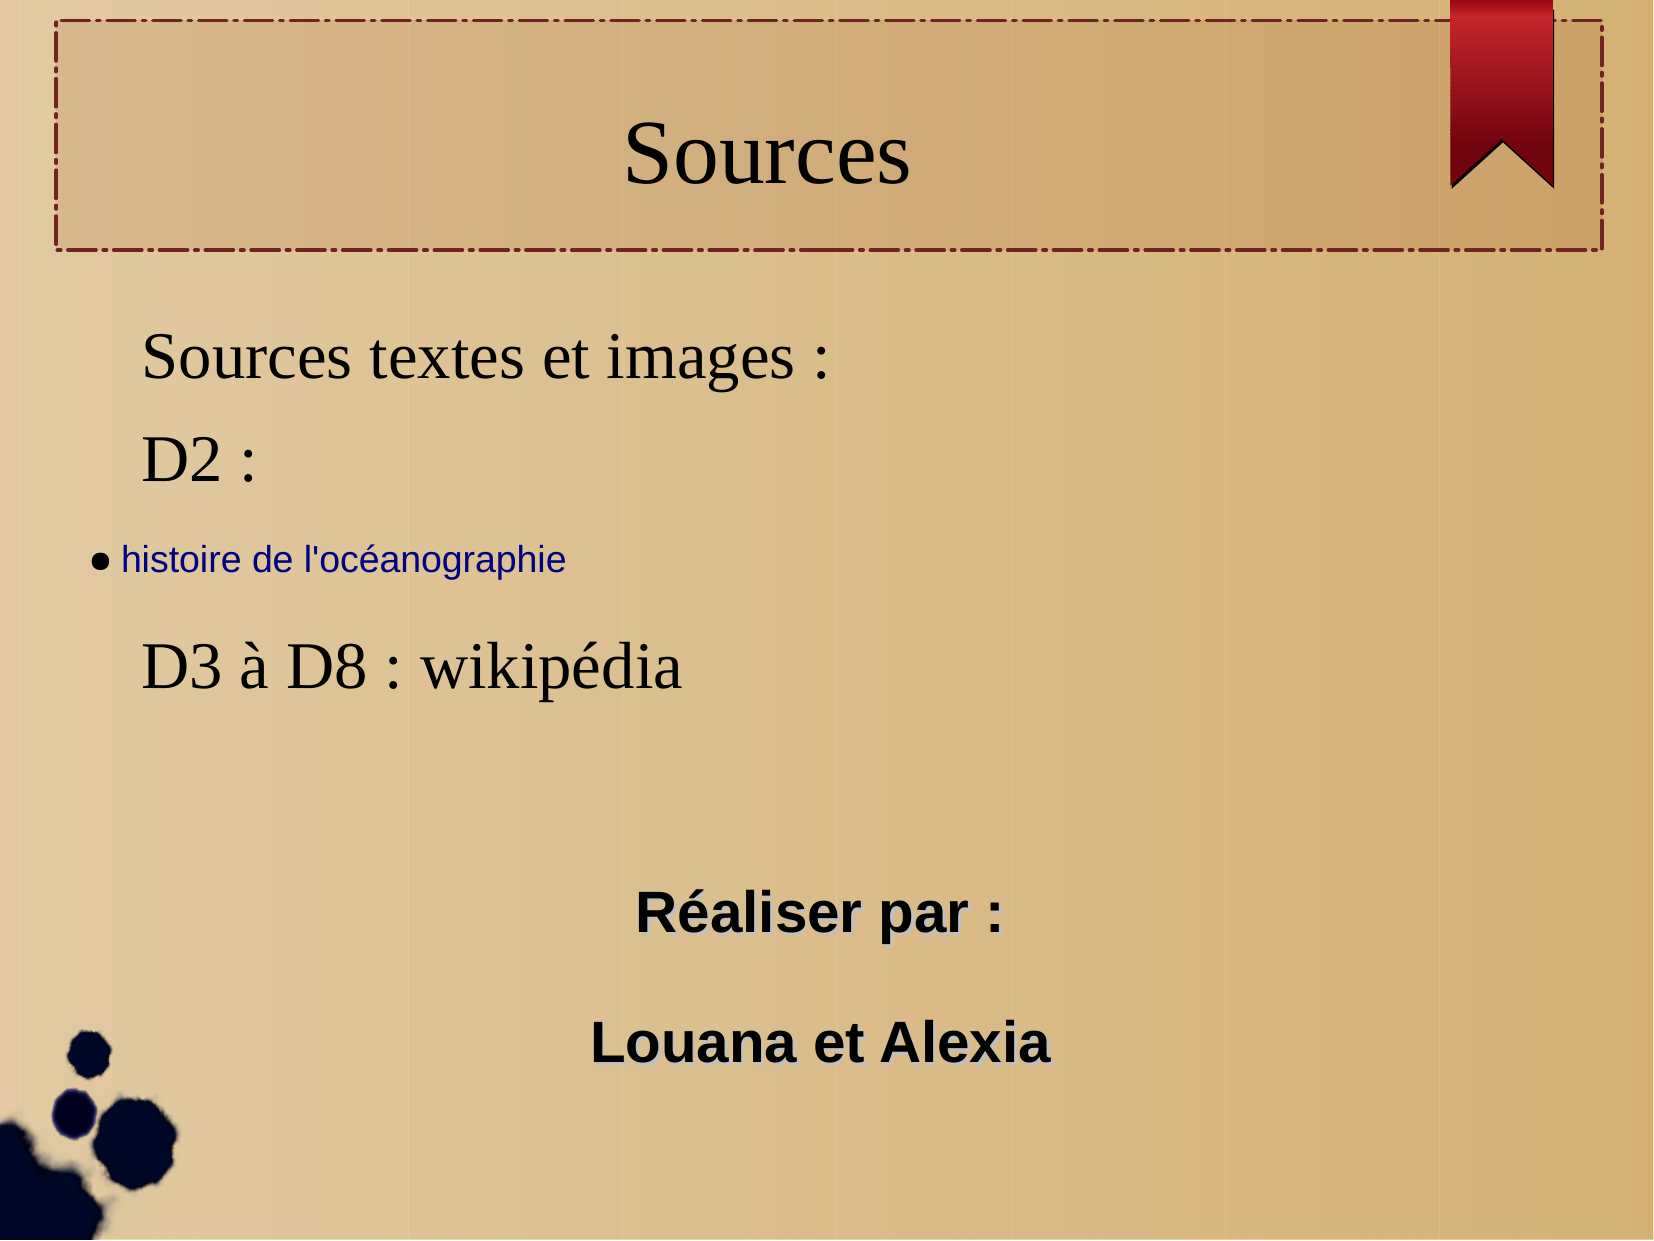

# Sources
Sources textes et images :
D2 :
D3 à D8 : wikipédia
histoire de l'océanographie
Réaliser par :
Louana et Alexia